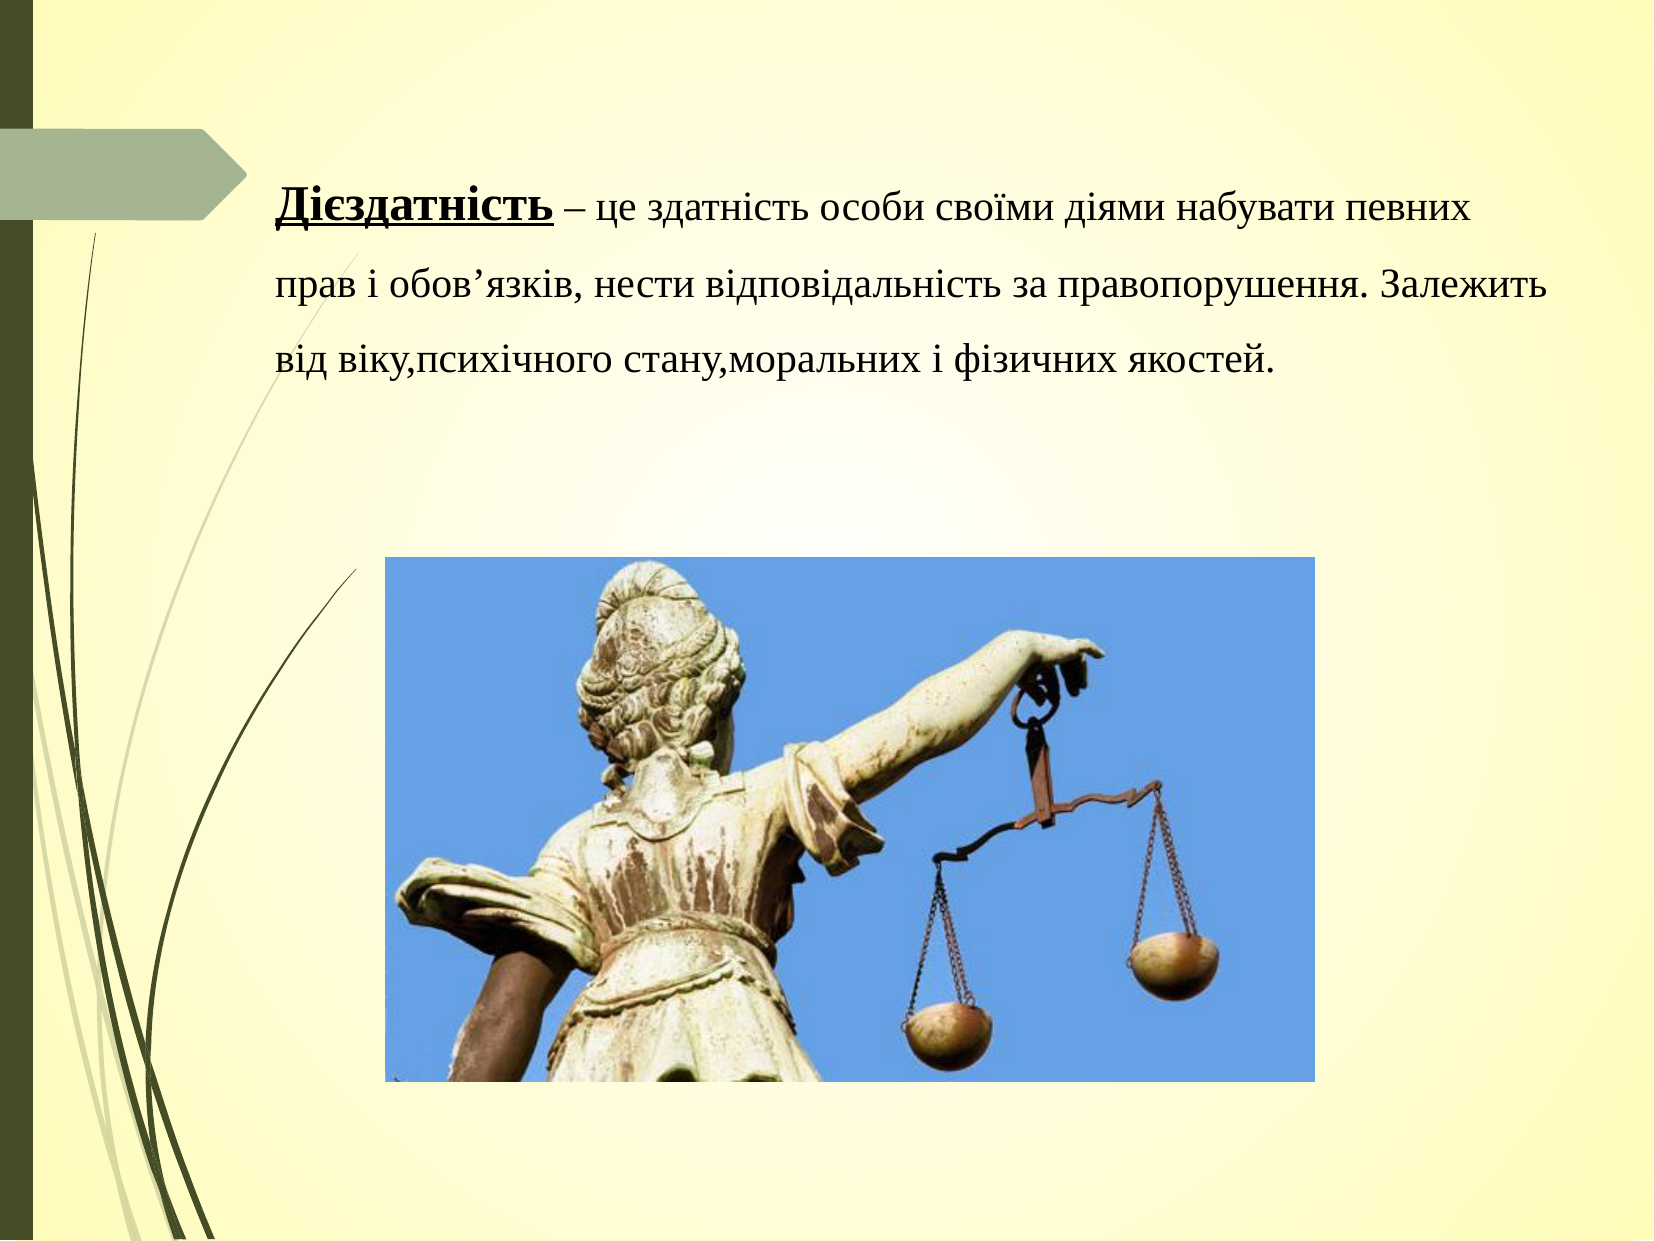

Дієздатність – це здатність особи своїми діями набувати певних прав і обов’язків, нести відповідальність за правопорушення. Залежить від віку,психічного стану,моральних і фізичних якостей.